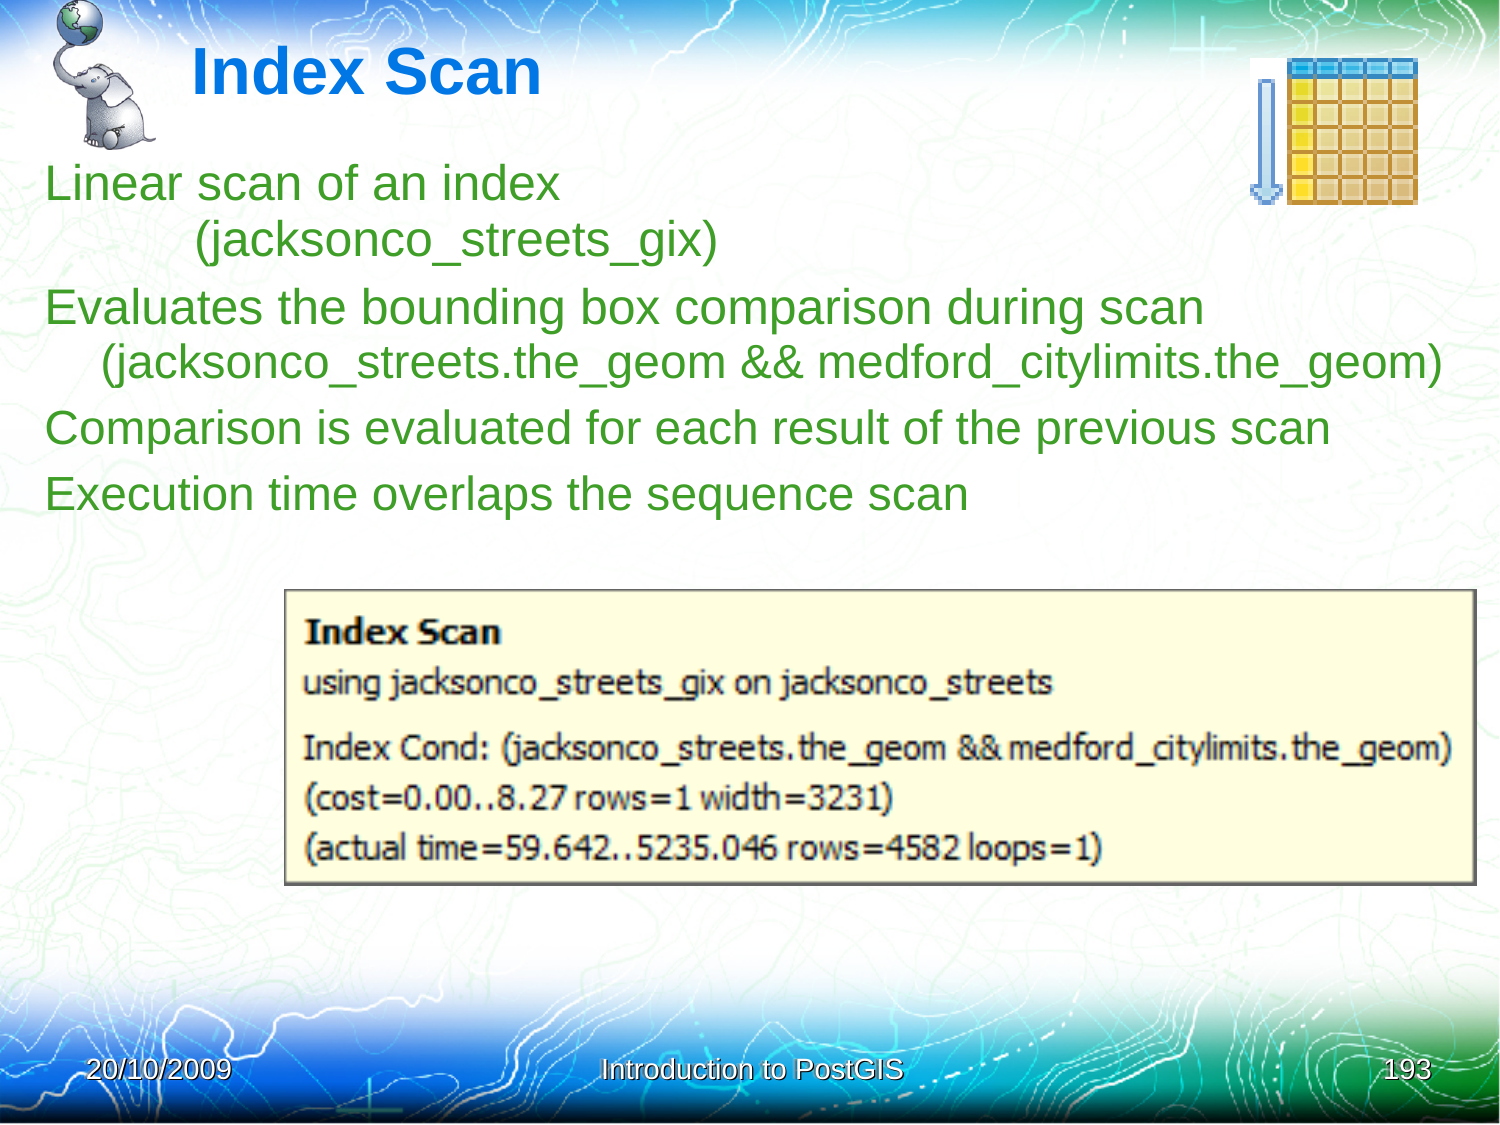

# Index Scan
Linear scan of an index
	(jacksonco_streets_gix)
Evaluates the bounding box comparison during scan
(jacksonco_streets.the_geom && medford_citylimits.the_geom)
Comparison is evaluated for each result of the previous scan
Execution time overlaps the sequence scan
20/10/2009
Introduction to PostGIS
193